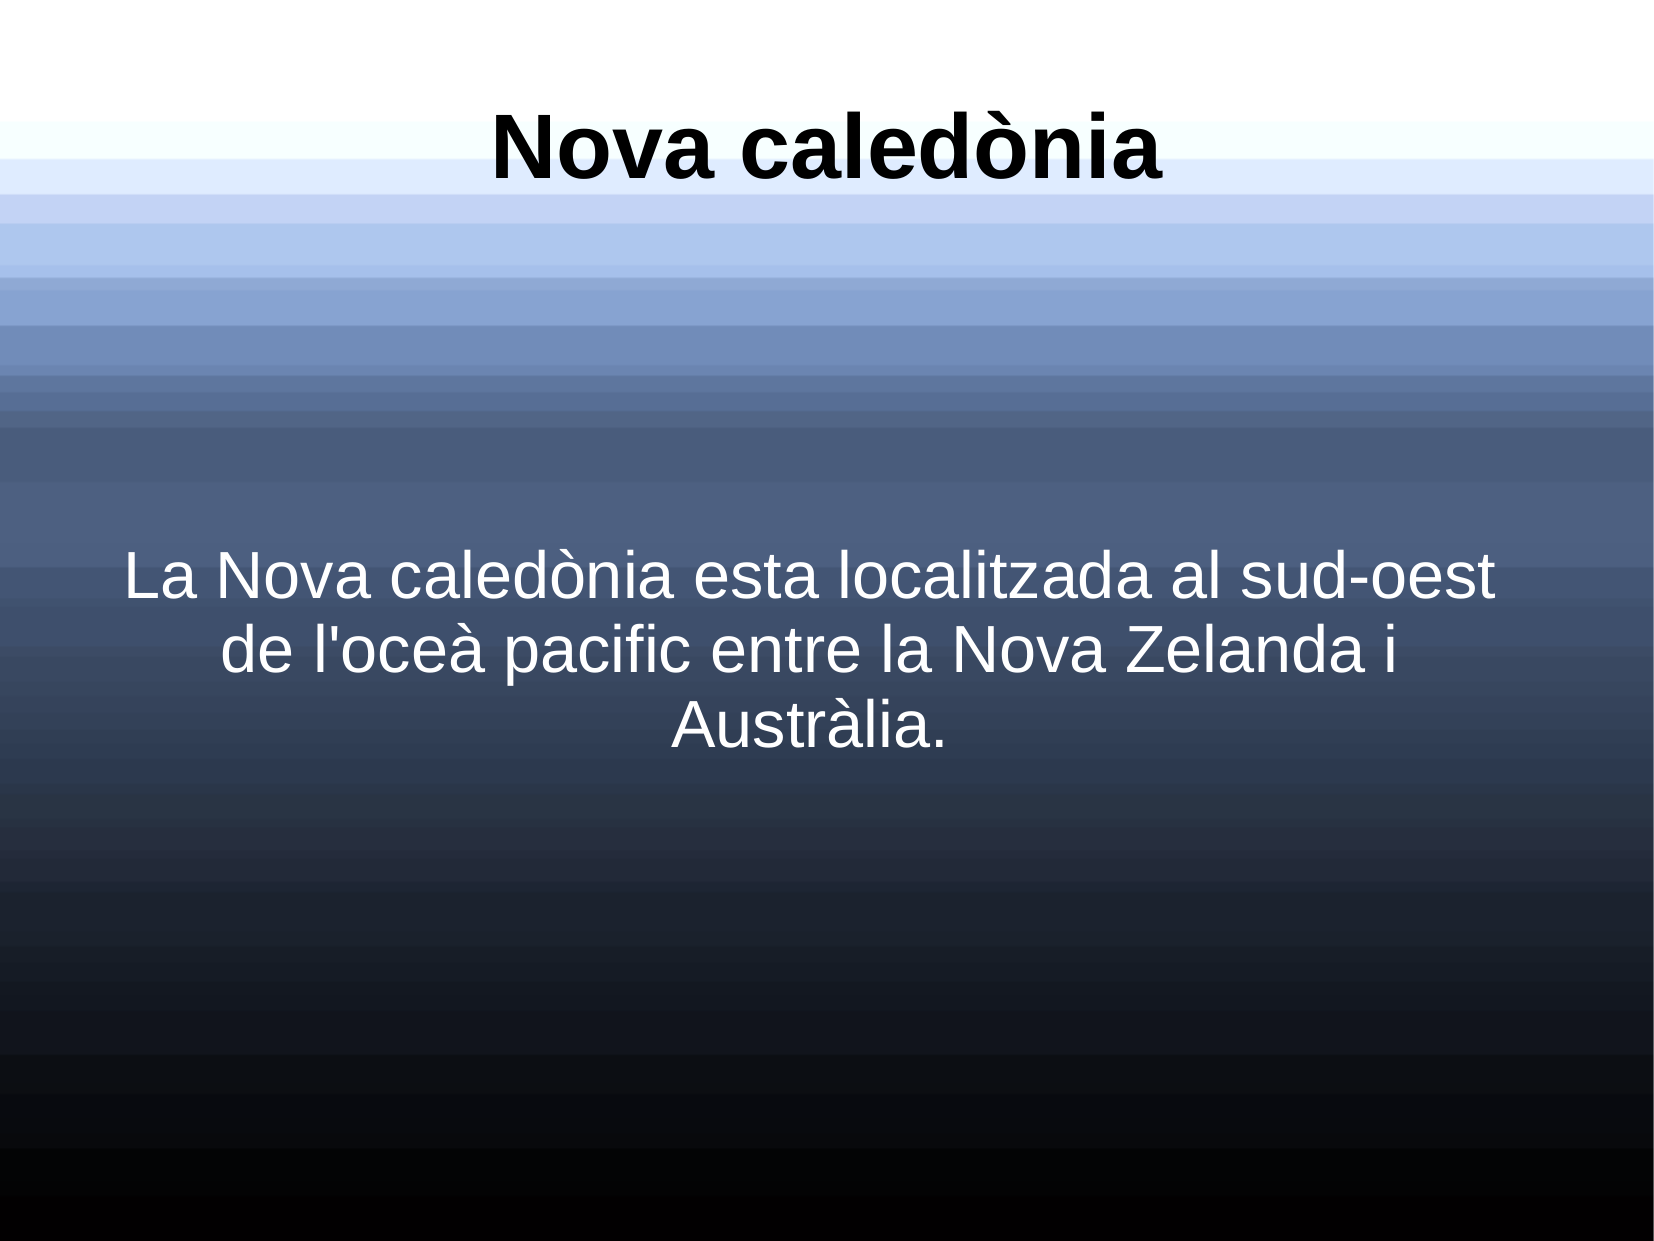

# Nova caledònia
La Nova caledònia esta localitzada al sud-oest
de l'oceà pacific entre la Nova Zelanda i Austràlia.